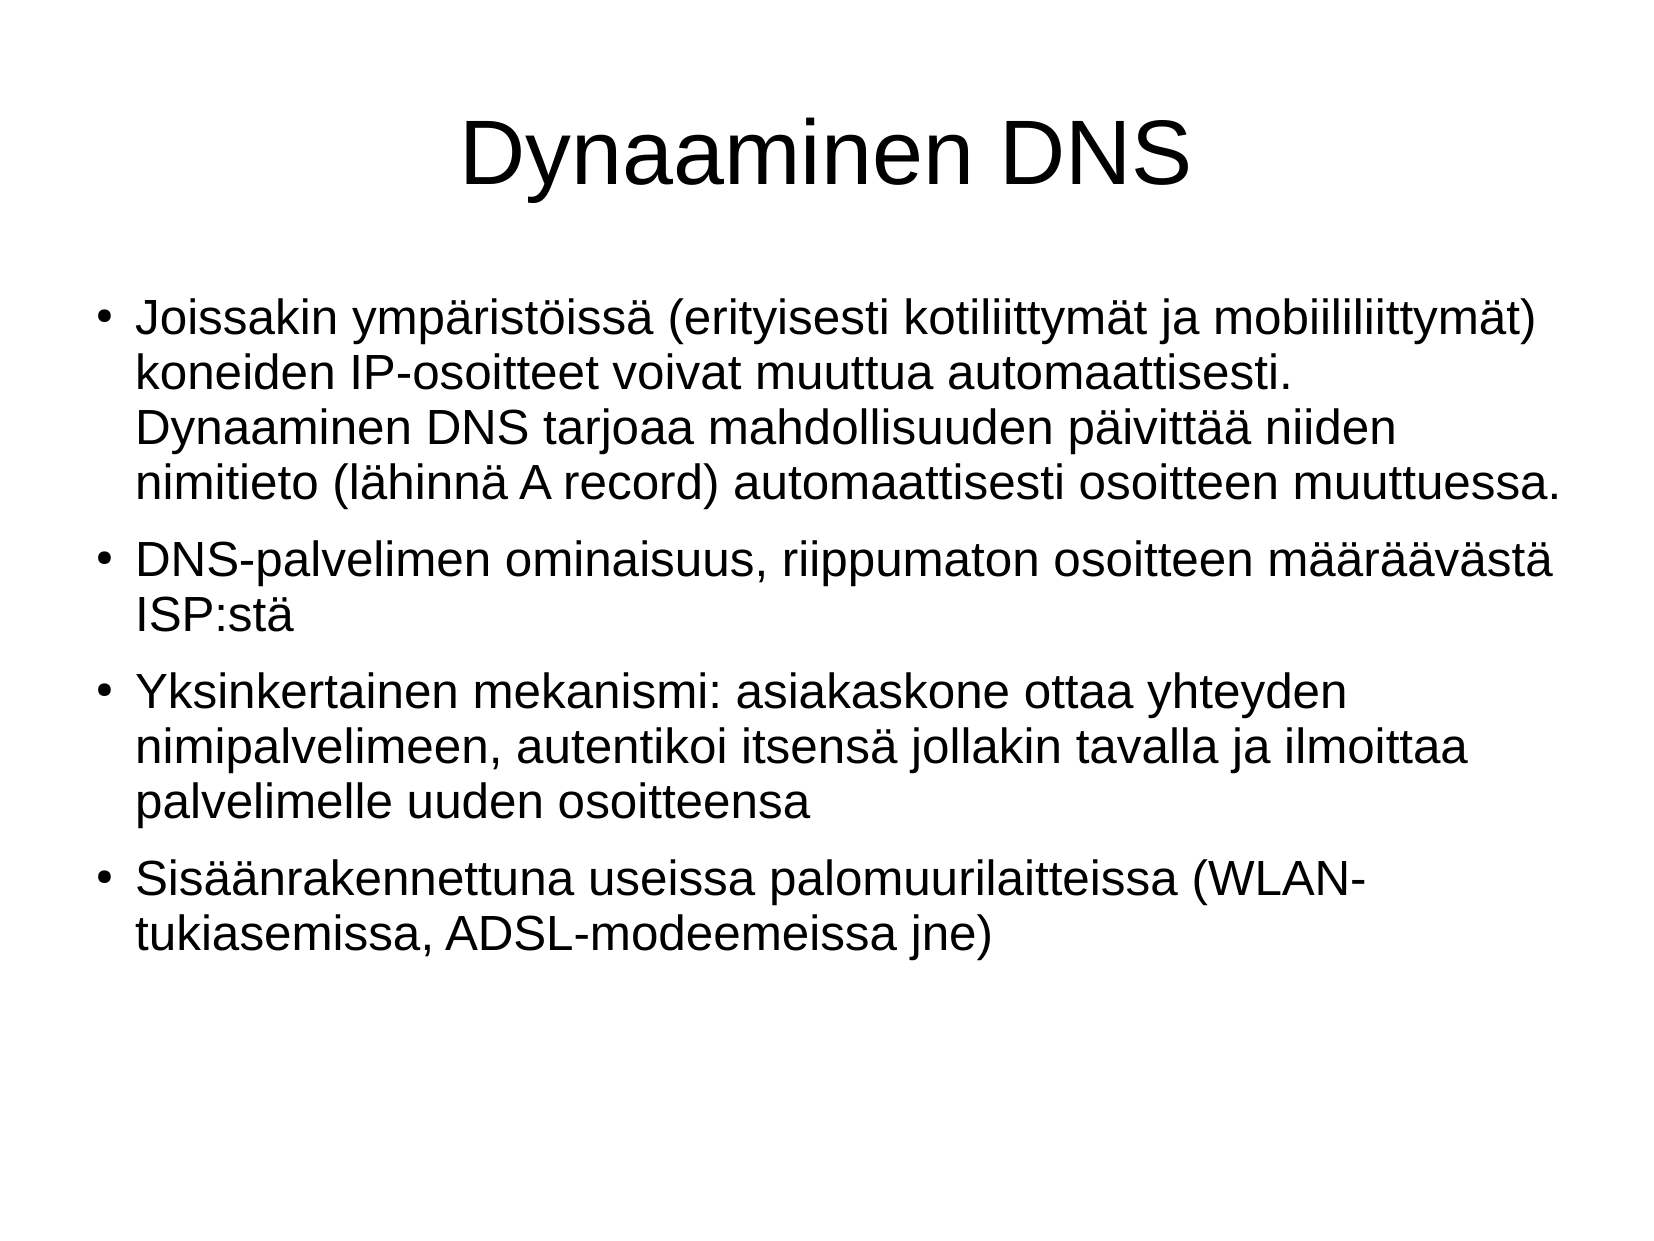

# Dynaaminen DNS
Joissakin ympäristöissä (erityisesti kotiliittymät ja mobiililiittymät) koneiden IP-osoitteet voivat muuttua automaattisesti. Dynaaminen DNS tarjoaa mahdollisuuden päivittää niiden nimitieto (lähinnä A record) automaattisesti osoitteen muuttuessa.
DNS-palvelimen ominaisuus, riippumaton osoitteen määräävästä ISP:stä
Yksinkertainen mekanismi: asiakaskone ottaa yhteyden nimipalvelimeen, autentikoi itsensä jollakin tavalla ja ilmoittaa palvelimelle uuden osoitteensa
Sisäänrakennettuna useissa palomuurilaitteissa (WLAN-tukiasemissa, ADSL-modeemeissa jne)